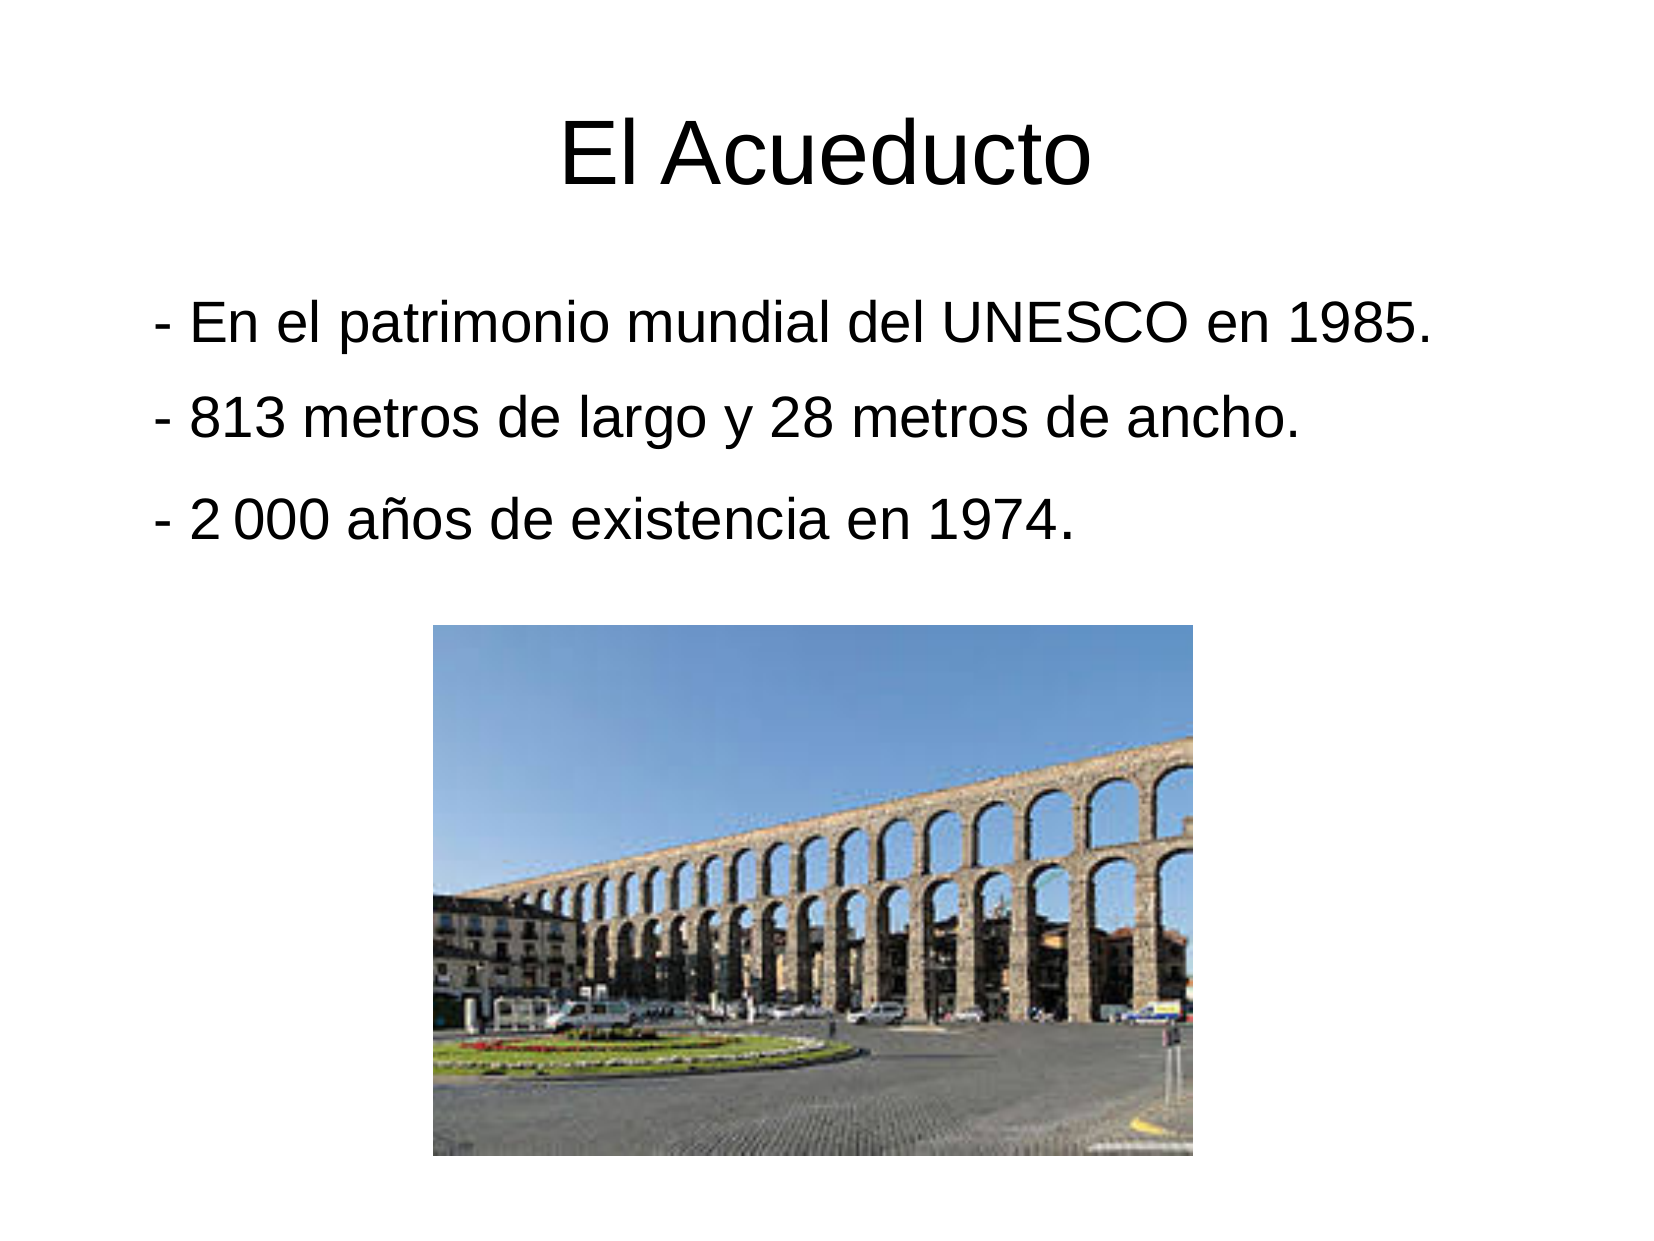

# El Acueducto
- En el patrimonio mundial del UNESCO en 1985.
- 813 metros de largo y 28 metros de ancho.
- 2 000 años de existencia en 1974.